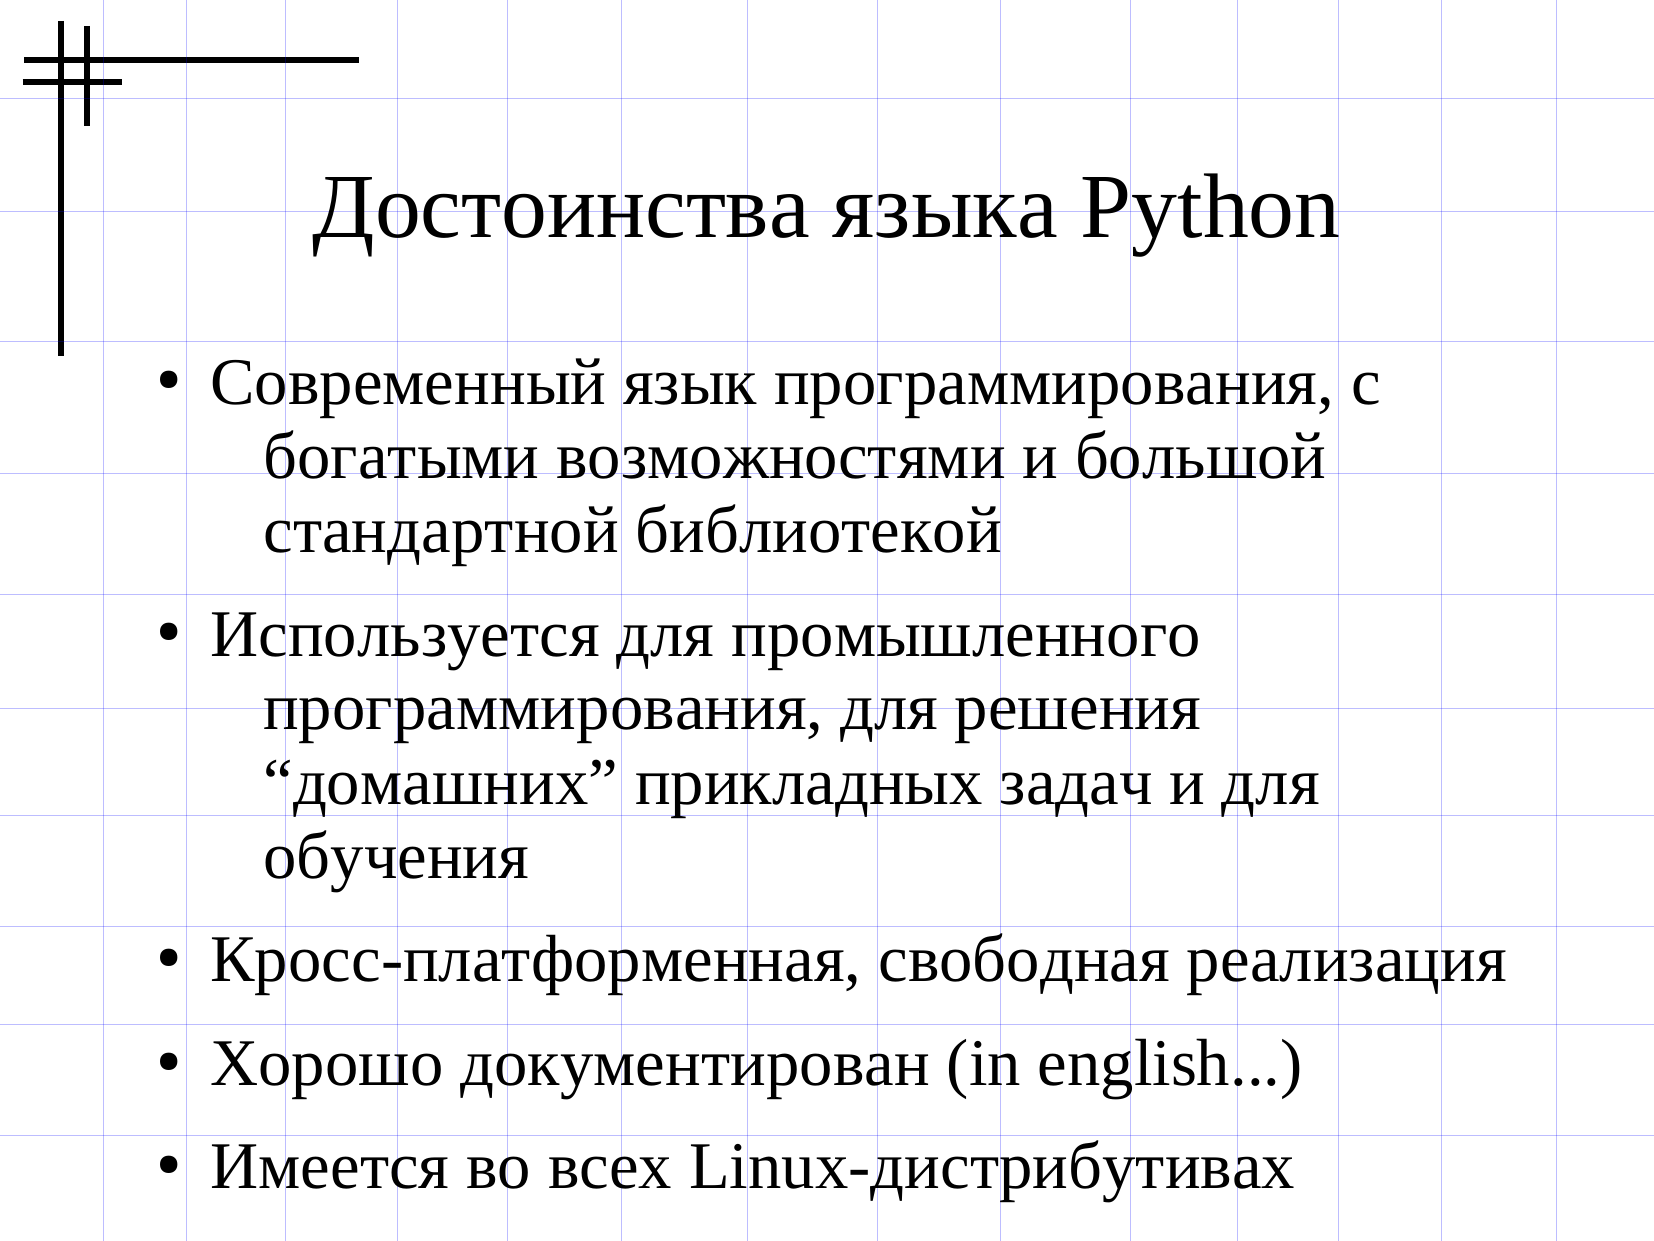

# Достоинства языка Python
Современный язык программирования, с богатыми возможностями и большой стандартной библиотекой
Используется для промышленного программирования, для решения “домашних” прикладных задач и для обучения
Кросс-платформенная, свободная реализация
Хорошо документирован (in english...)
Имеется во всех Linux-дистрибутивах